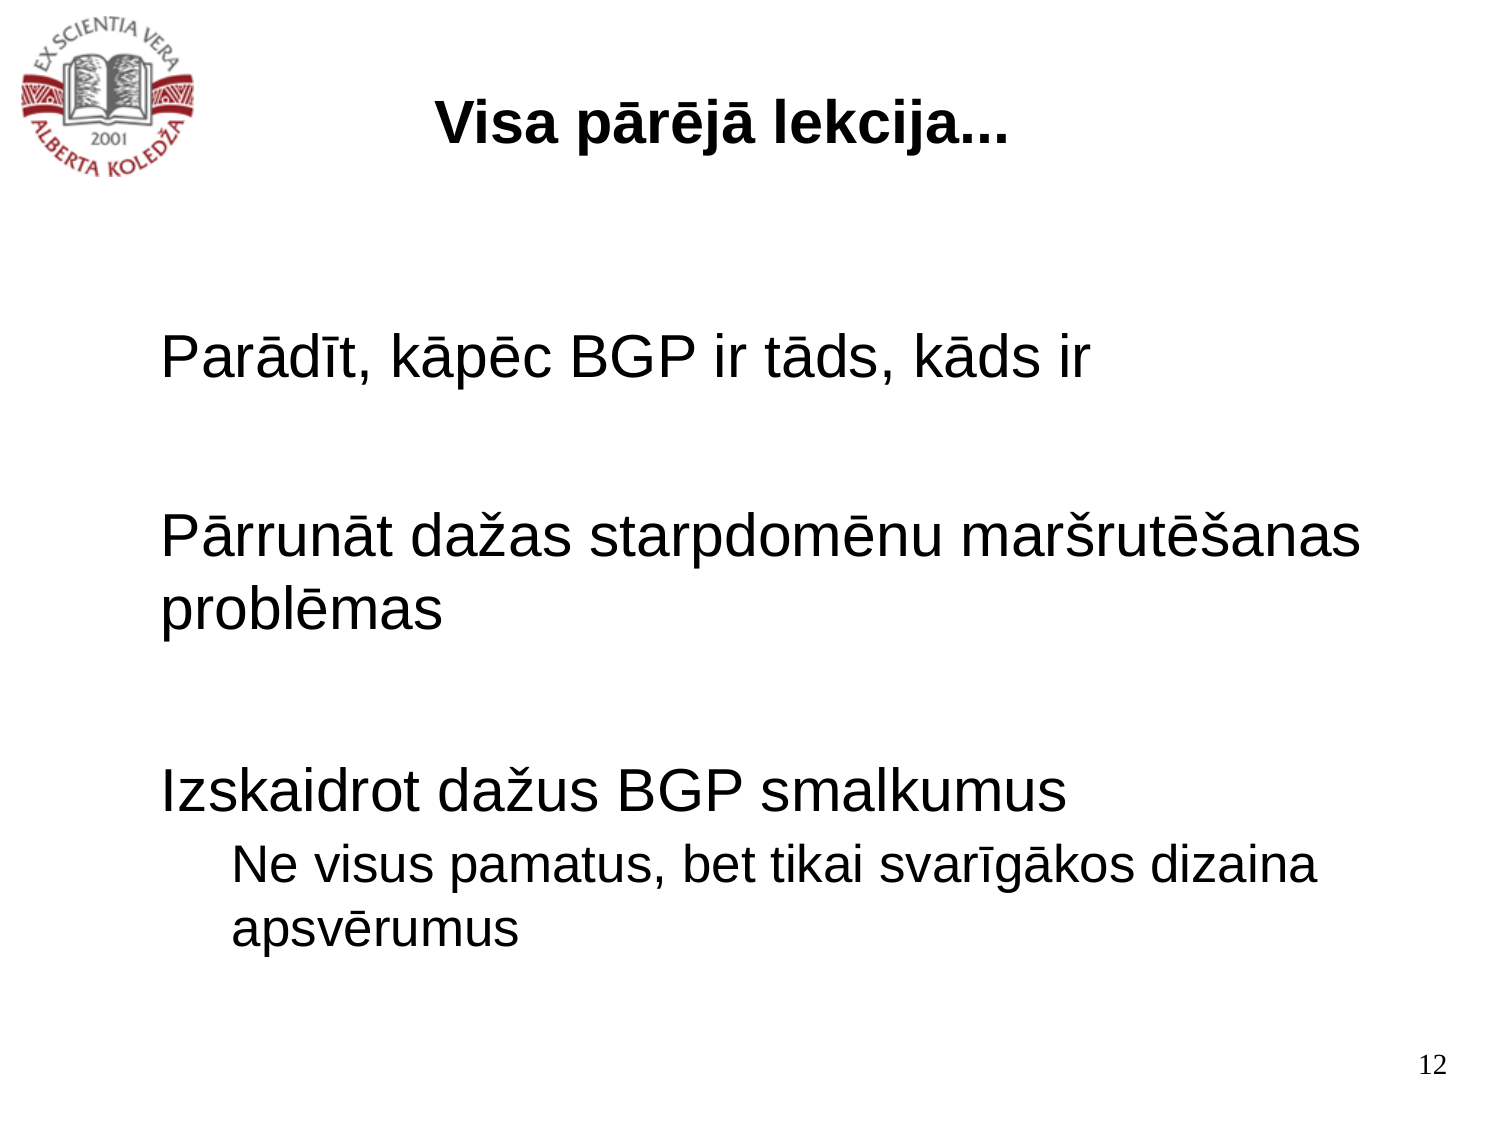

# Visa pārējā lekcija...
Parādīt, kāpēc BGP ir tāds, kāds ir
Pārrunāt dažas starpdomēnu maršrutēšanas problēmas
Izskaidrot dažus BGP smalkumus
Ne visus pamatus, bet tikai svarīgākos dizaina apsvērumus